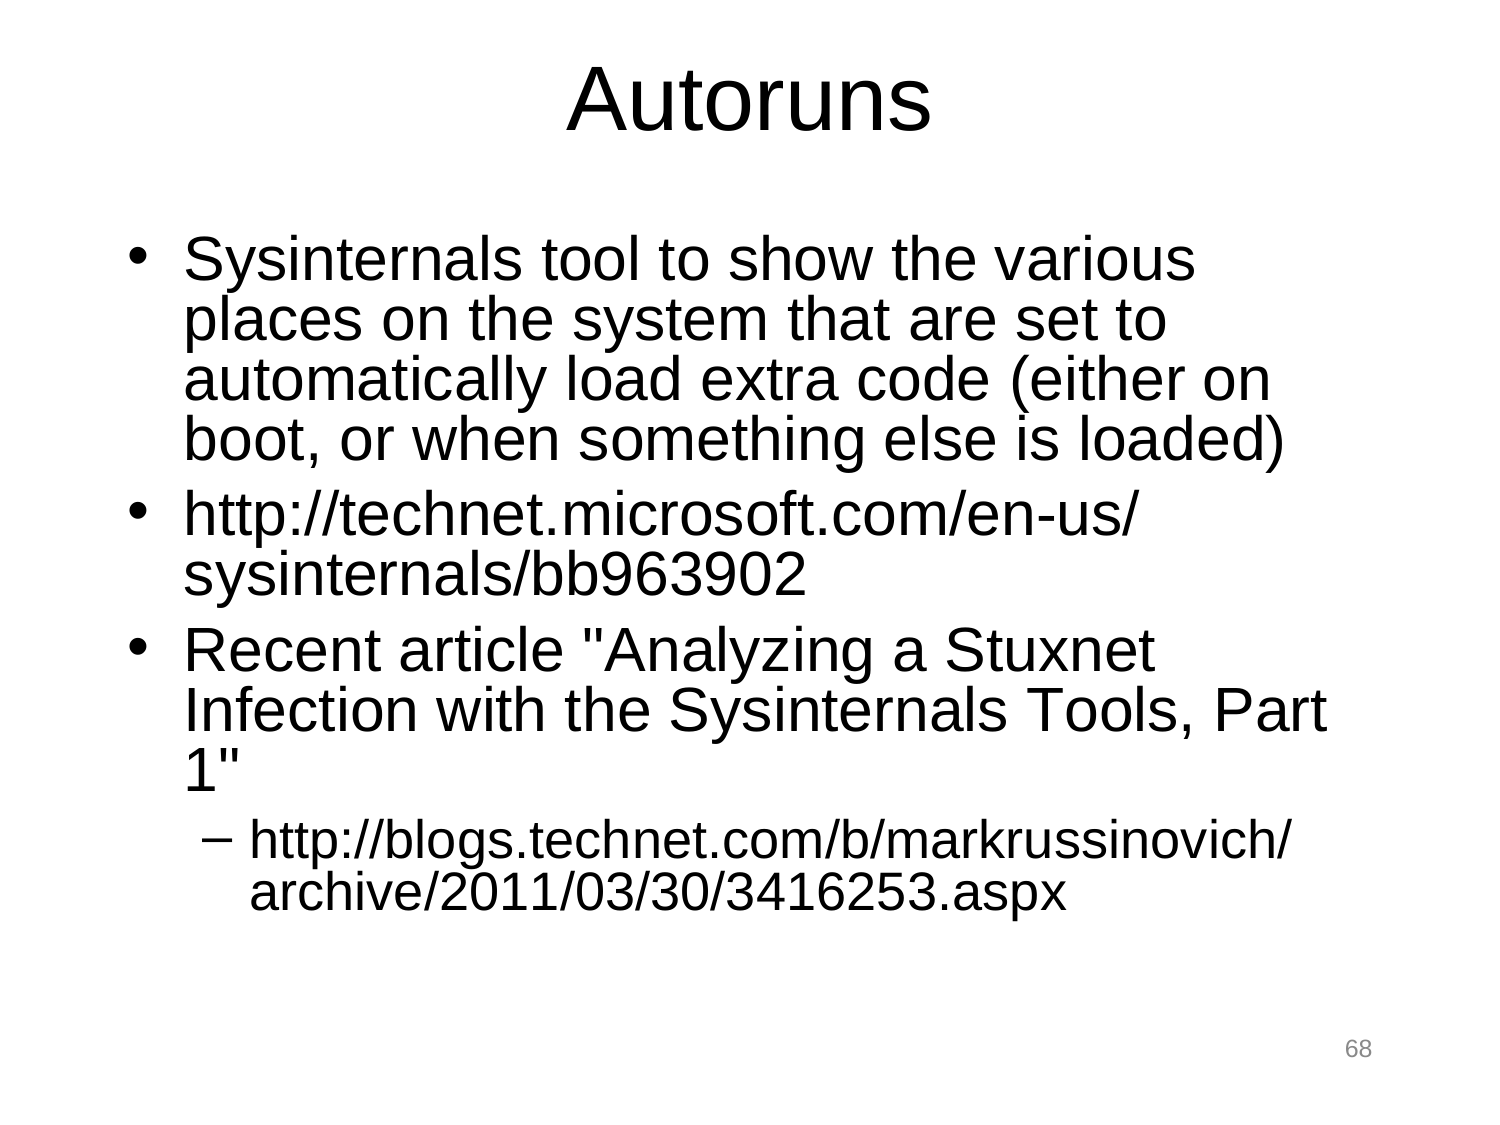

# Autoruns
Sysinternals tool to show the various places on the system that are set to automatically load extra code (either on boot, or when something else is loaded)
http://technet.microsoft.com/en-us/sysinternals/bb963902
Recent article "Analyzing a Stuxnet Infection with the Sysinternals Tools, Part 1"
http://blogs.technet.com/b/markrussinovich/archive/2011/03/30/3416253.aspx